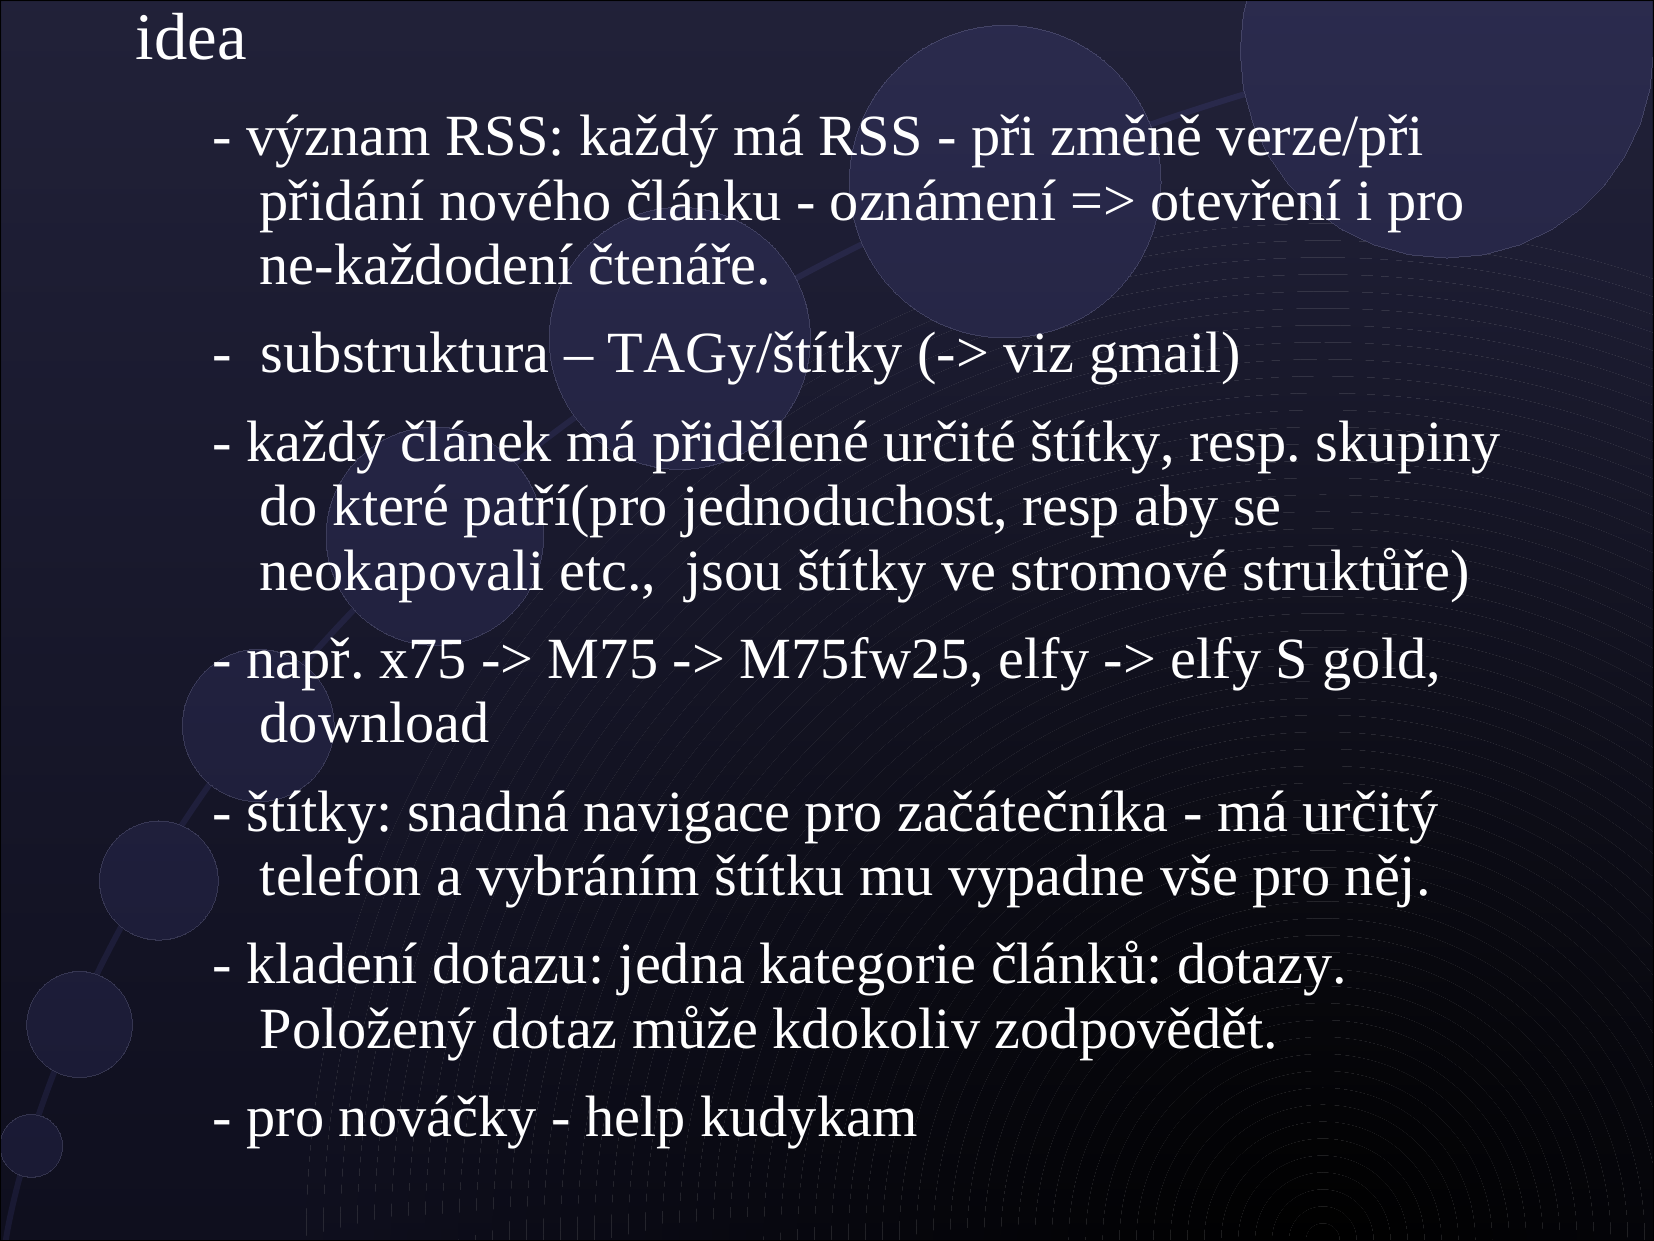

# idea
- význam RSS: každý má RSS - při změně verze/při přidání nového článku - oznámení => otevření i pro ne-každodení čtenáře.
- substruktura – TAGy/štítky (-> viz gmail)
- každý článek má přidělené určité štítky, resp. skupiny do které patří(pro jednoduchost, resp aby se neokapovali etc., jsou štítky ve stromové struktůře)
- např. x75 -> M75 -> M75fw25, elfy -> elfy S gold, download
- štítky: snadná navigace pro začátečníka - má určitý telefon a vybráním štítku mu vypadne vše pro něj.
- kladení dotazu: jedna kategorie článků: dotazy. Položený dotaz může kdokoliv zodpovědět.
- pro nováčky - help kudykam